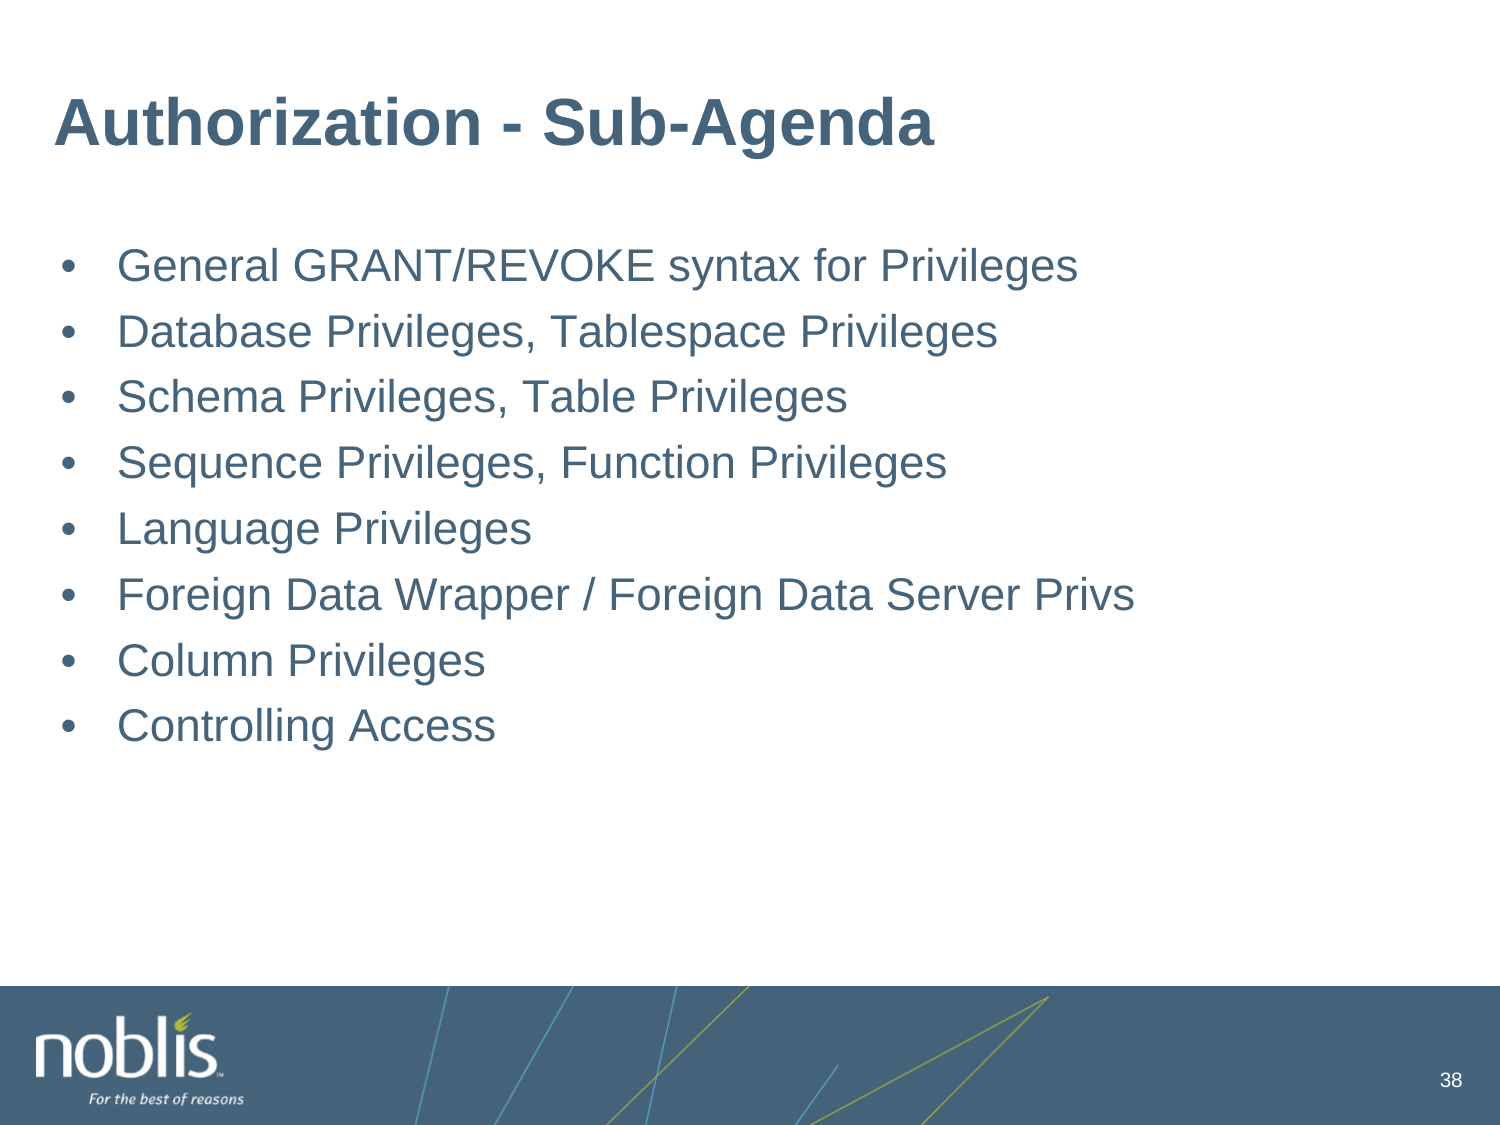

# Authorization - Sub-Agenda
General GRANT/REVOKE syntax for Privileges
Database Privileges, Tablespace Privileges
Schema Privileges, Table Privileges
Sequence Privileges, Function Privileges
Language Privileges
Foreign Data Wrapper / Foreign Data Server Privs
Column Privileges
Controlling Access